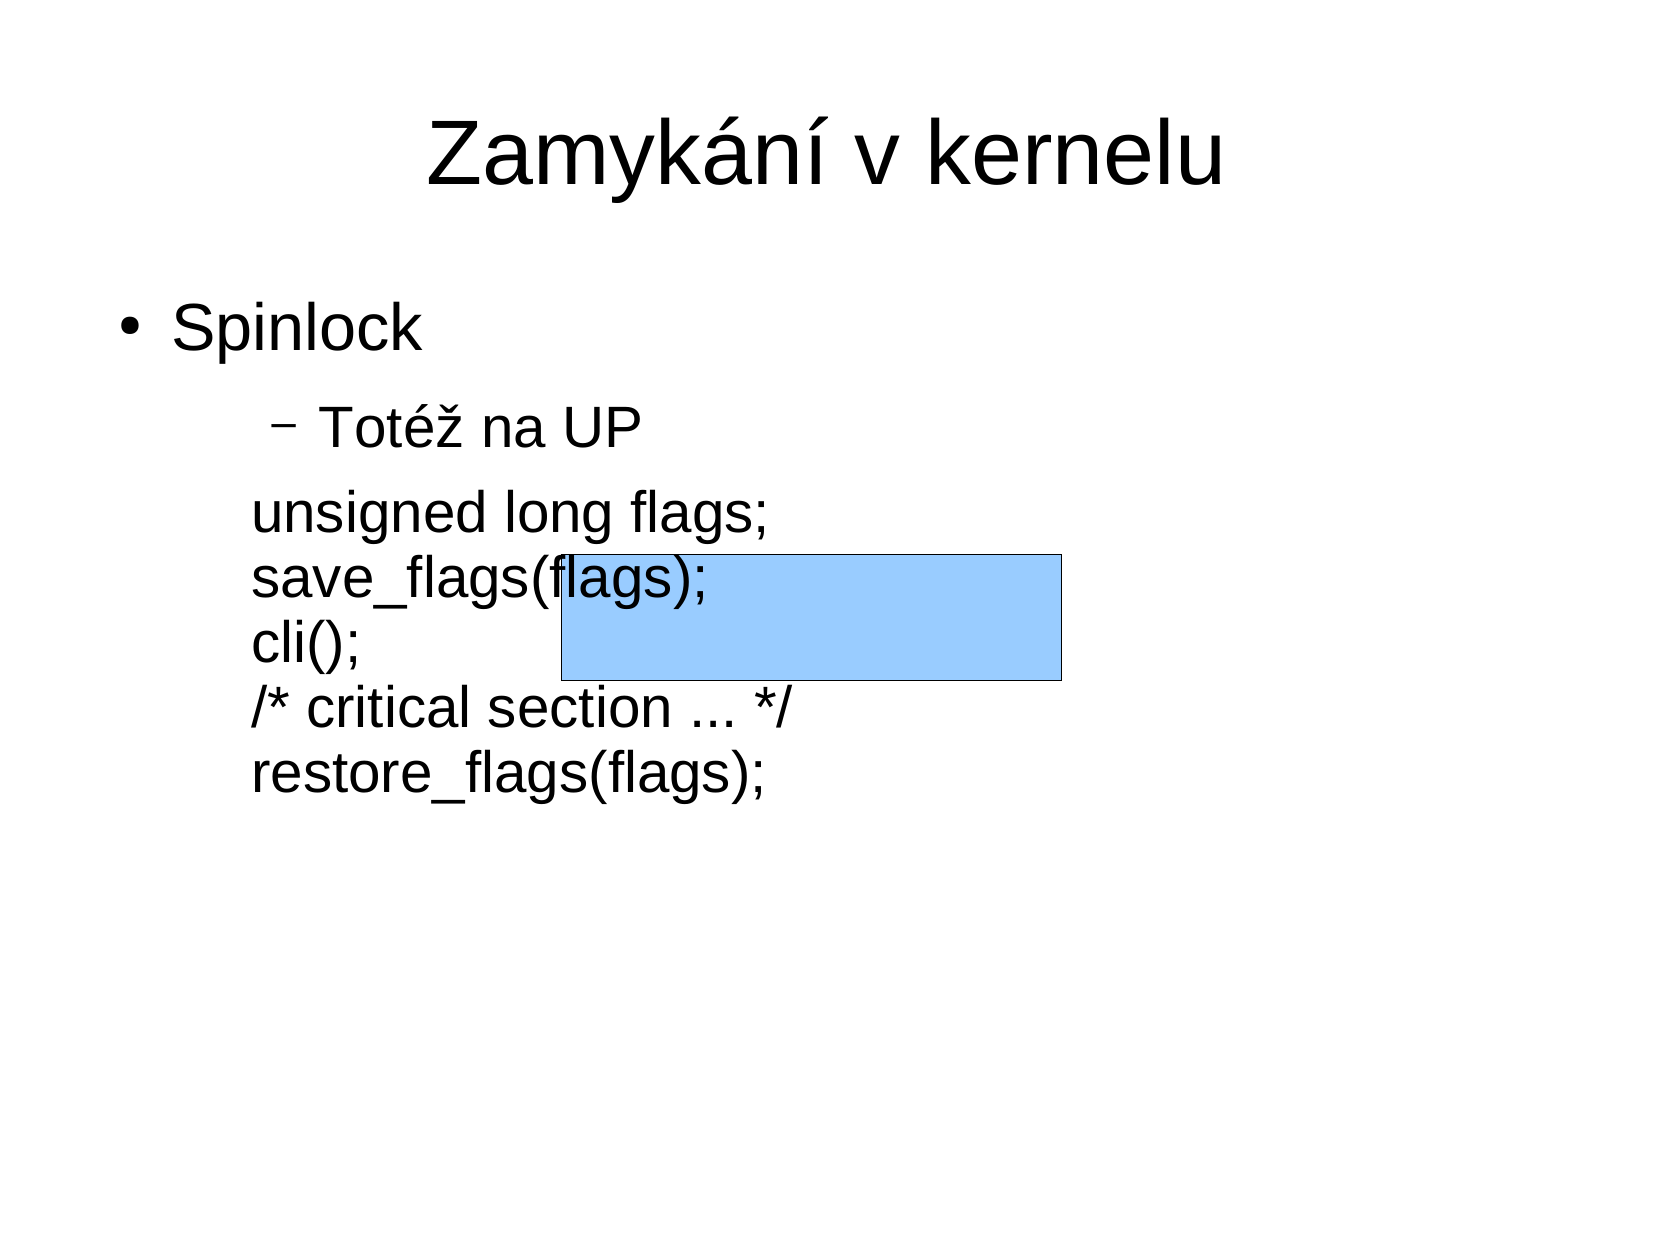

# Zamykání v kernelu
Spinlock
Totéž na UP
unsigned long flags;
save_flags(flags);
cli();
/* critical section ... */
restore_flags(flags);